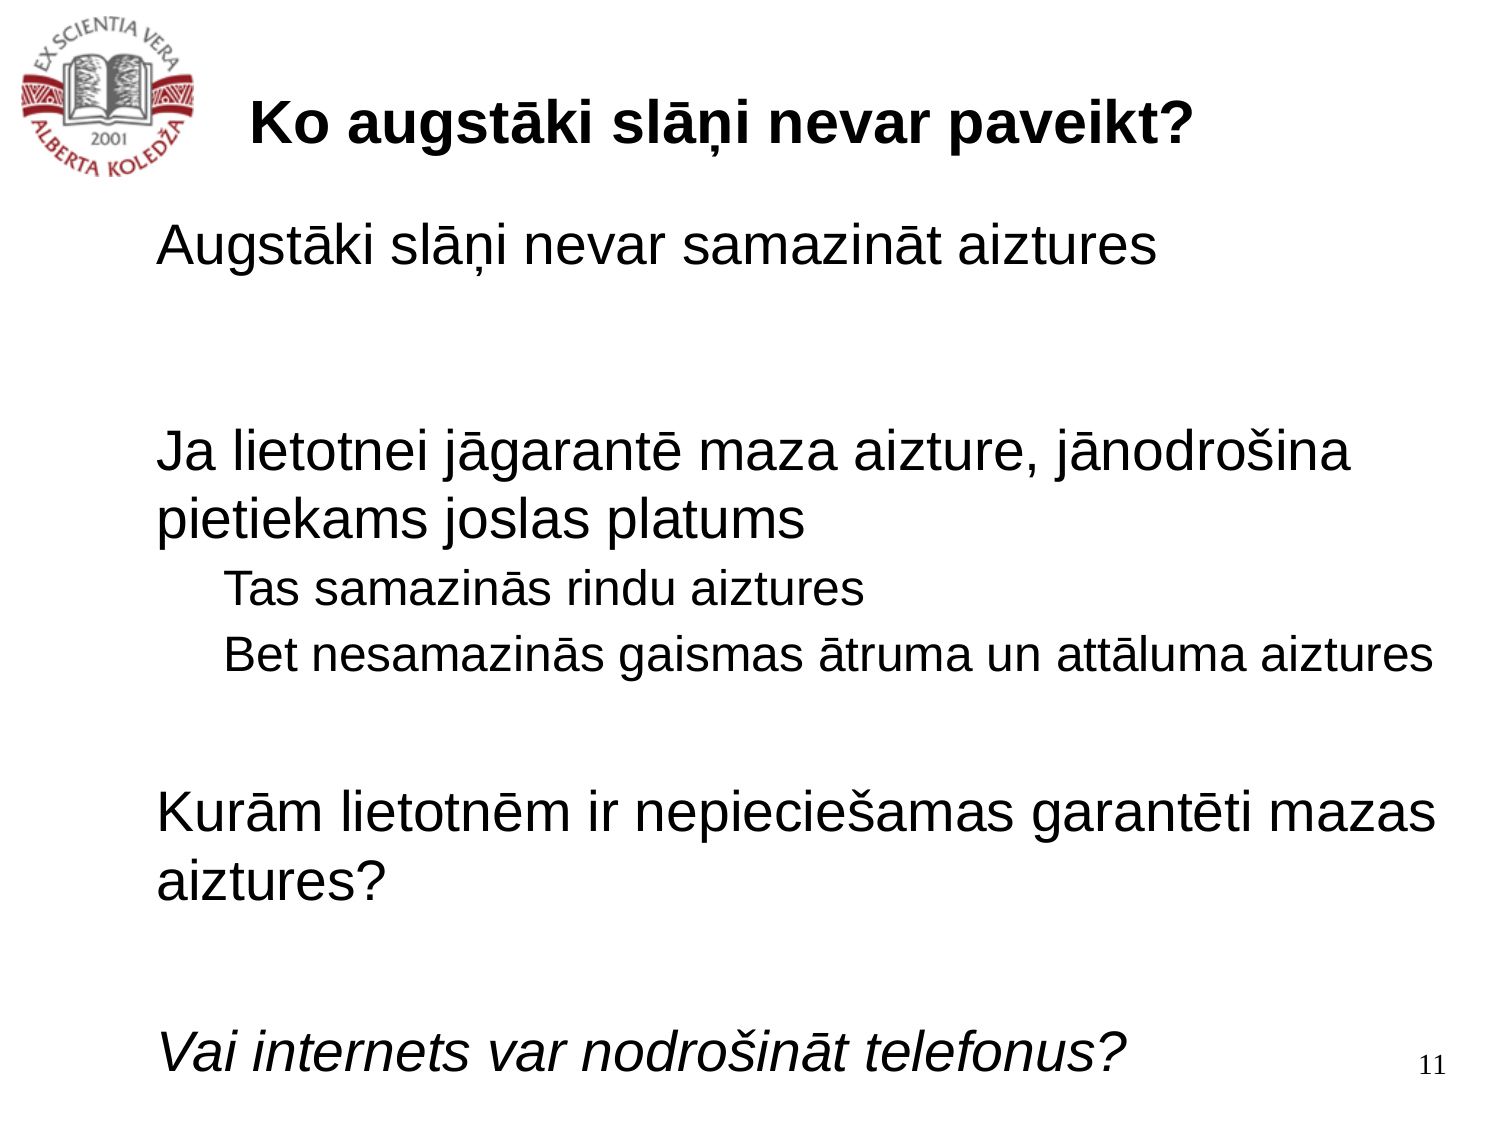

# Ko augstāki slāņi nevar paveikt?
Augstāki slāņi nevar samazināt aiztures
Ja lietotnei jāgarantē maza aizture, jānodrošina pietiekams joslas platums
Tas samazinās rindu aiztures
Bet nesamazinās gaismas ātruma un attāluma aiztures
Kurām lietotnēm ir nepieciešamas garantēti mazas aiztures?
Vai internets var nodrošināt telefonus?